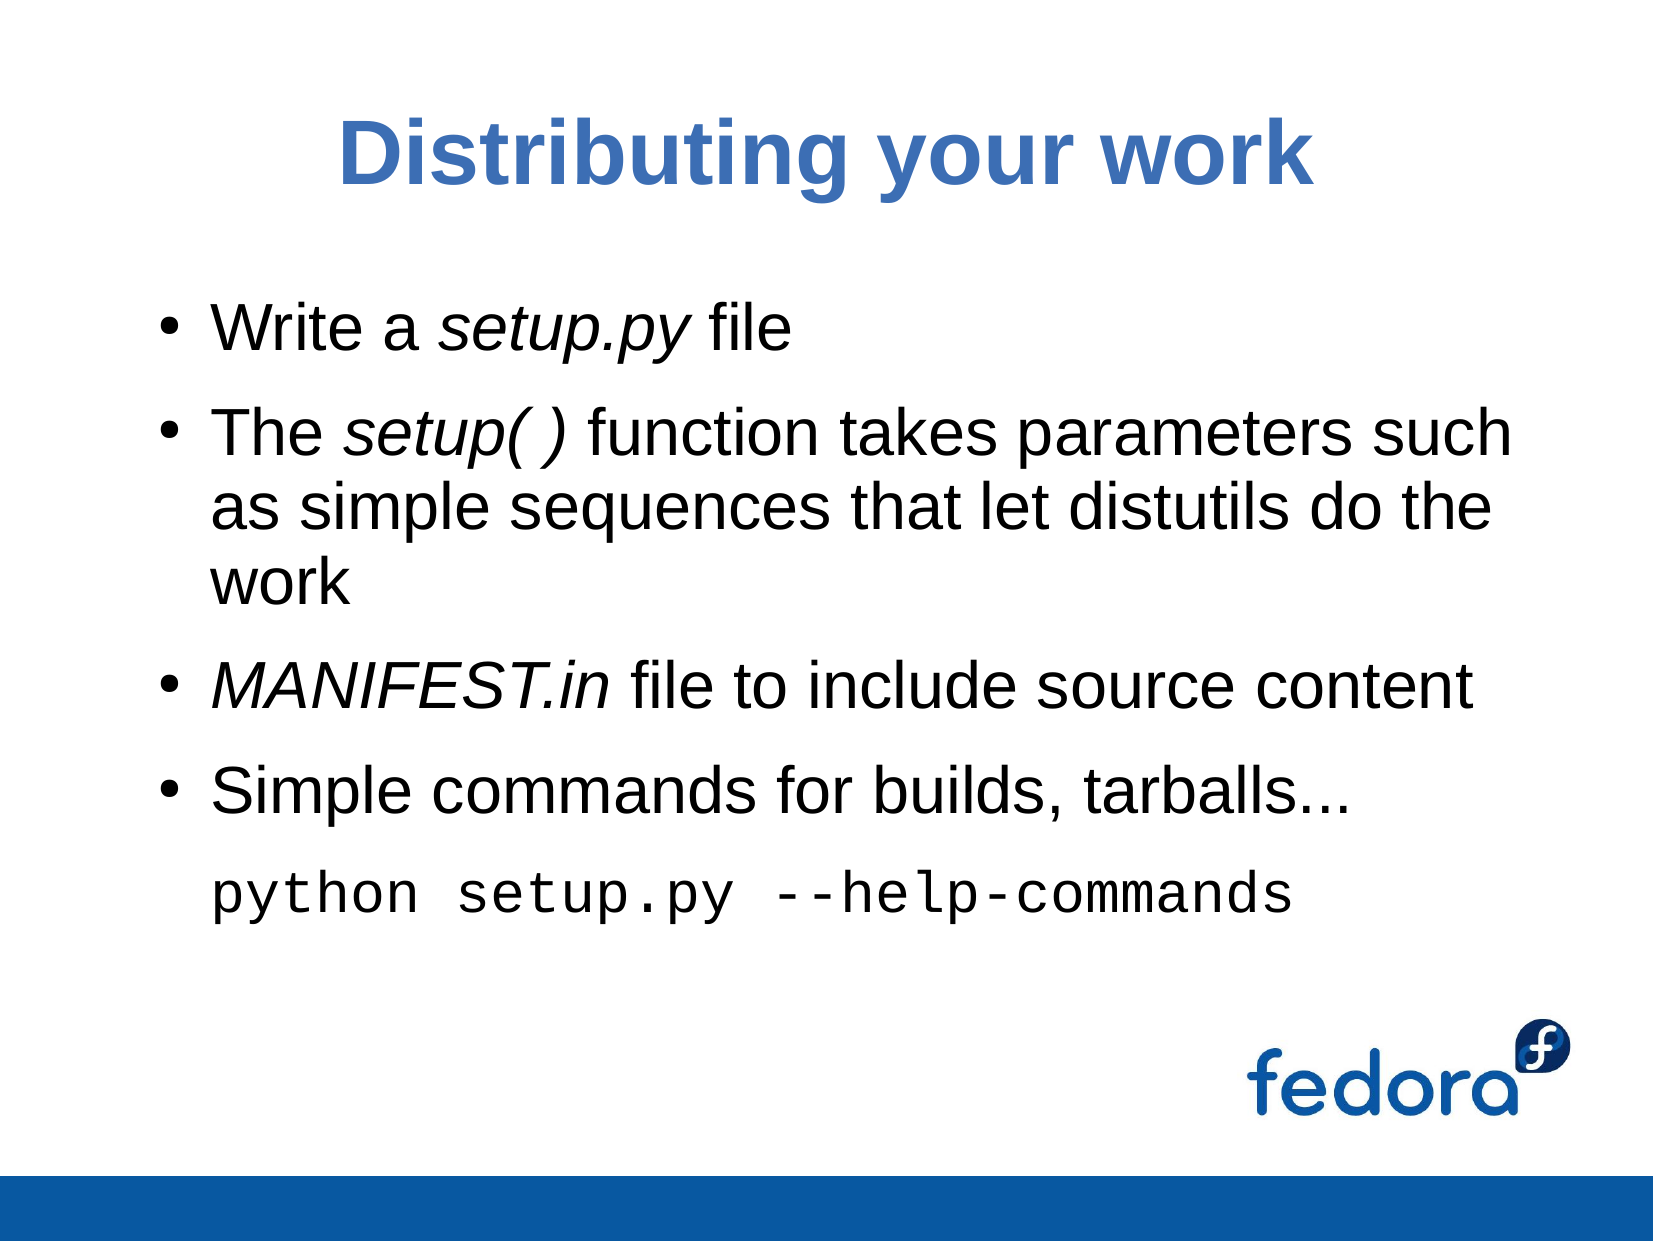

# Distributing your work
Write a setup.py file
The setup( ) function takes parameters such as simple sequences that let distutils do the work
MANIFEST.in file to include source content
Simple commands for builds, tarballs...
python setup.py --help-commands